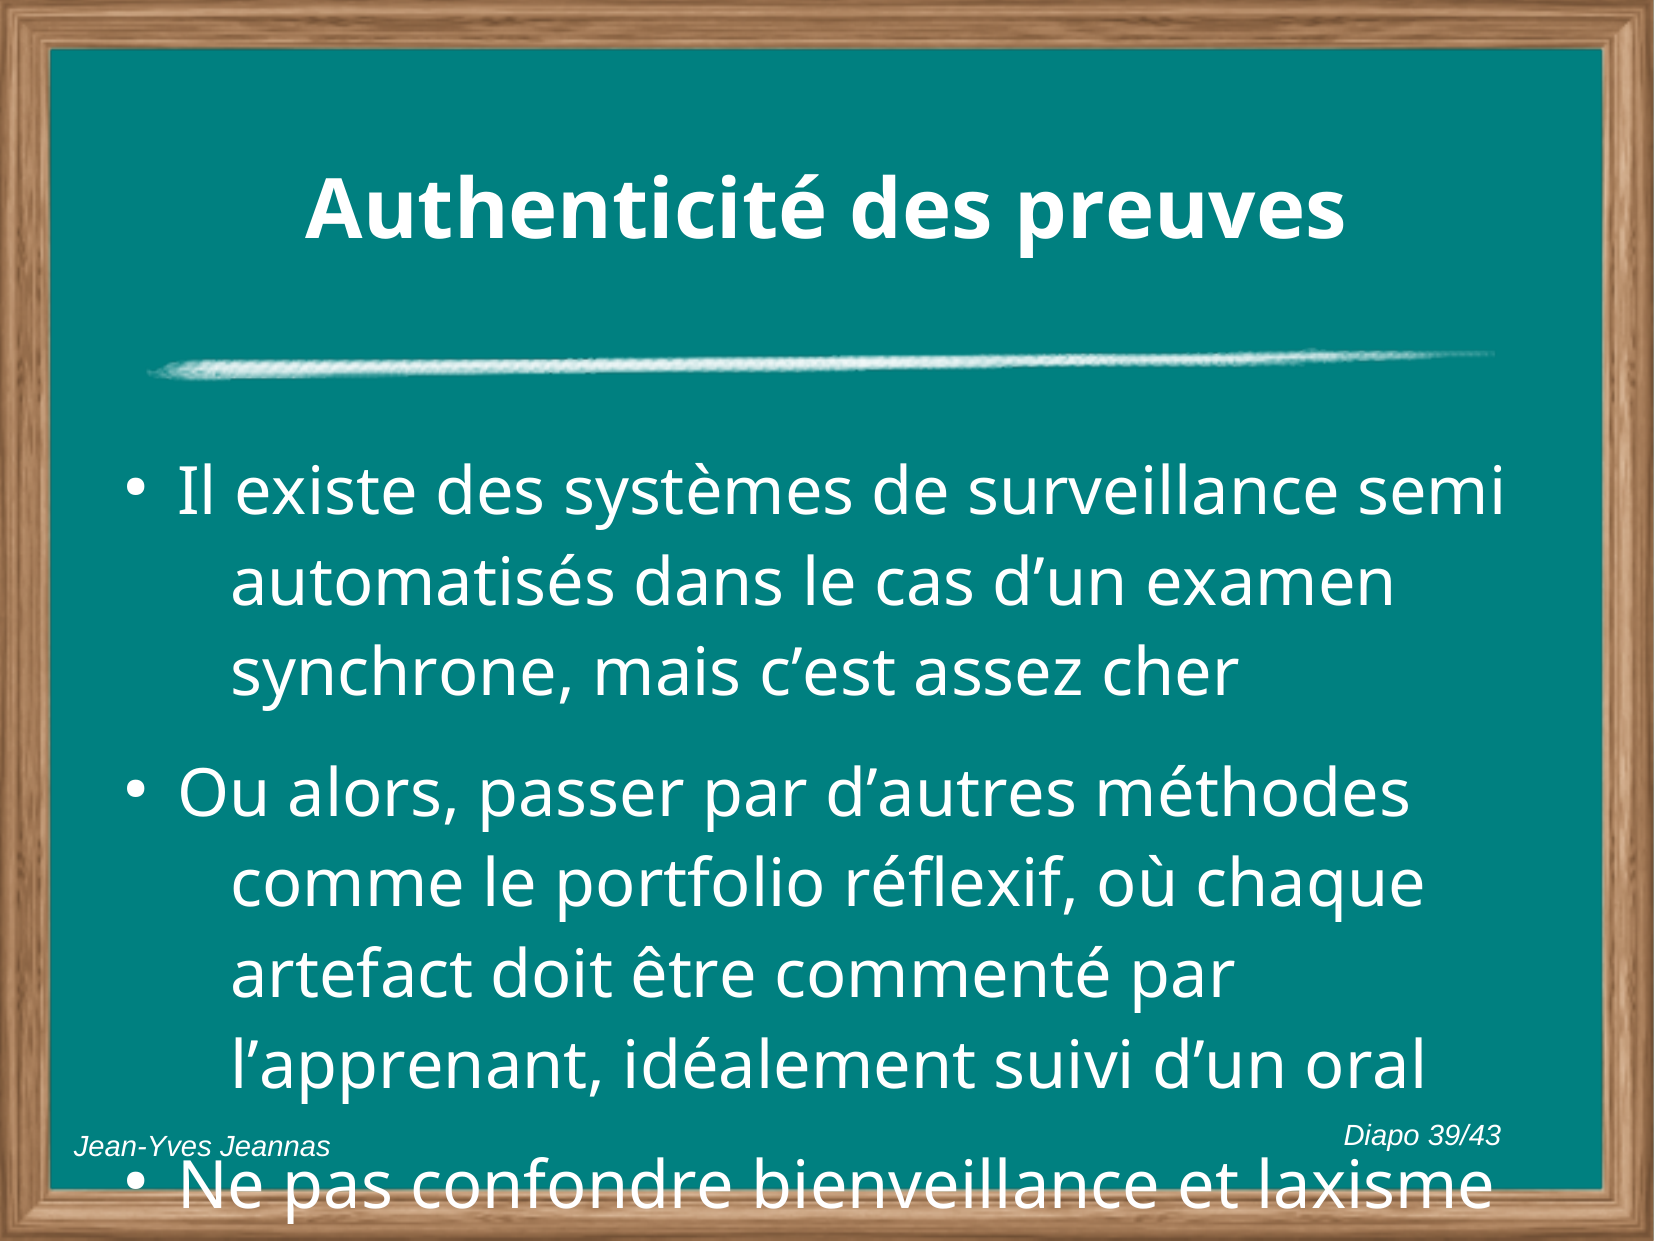

# Authenticité des preuves
Il existe des systèmes de surveillance semi automatisés dans le cas d’un examen synchrone, mais c’est assez cher
Ou alors, passer par d’autres méthodes comme le portfolio réflexif, où chaque artefact doit être commenté par l’apprenant, idéalement suivi d’un oral
Ne pas confondre bienveillance et laxisme